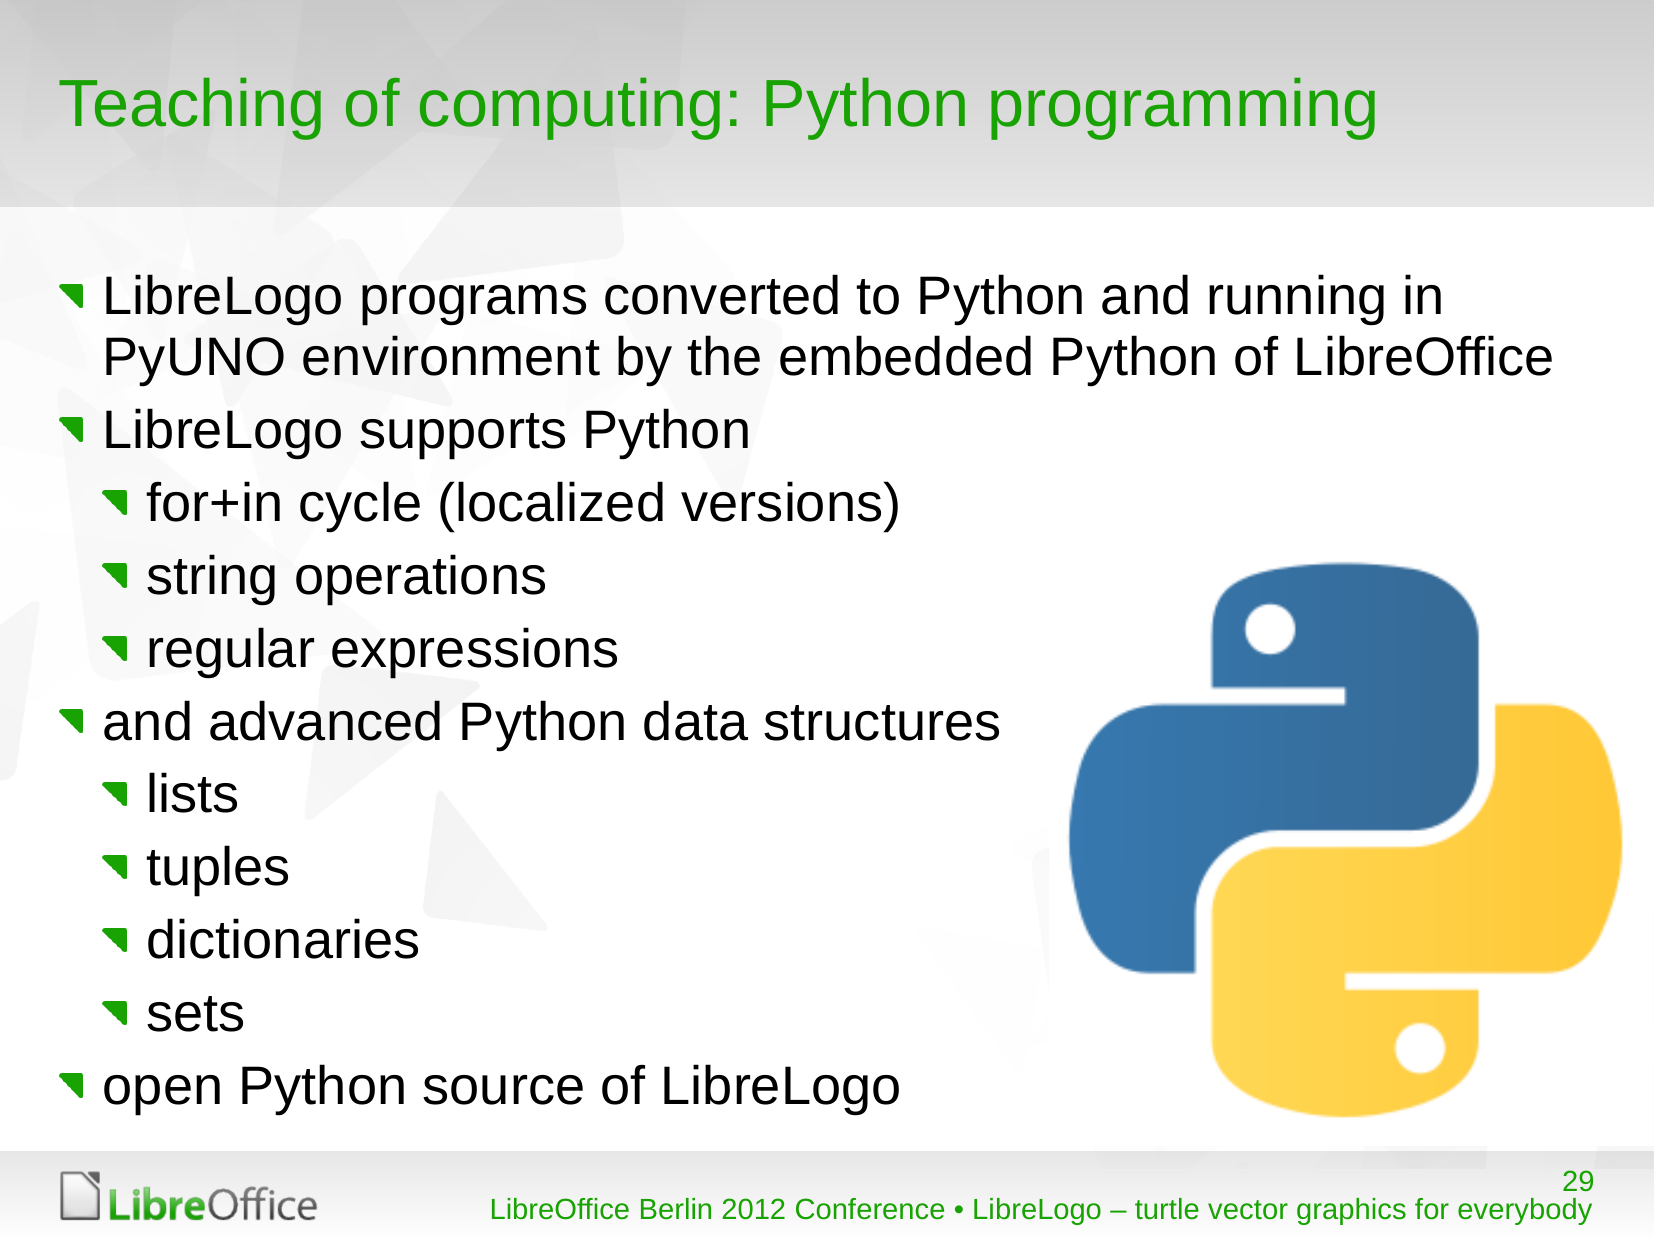

# Teaching of computing: Python programming
LibreLogo programs converted to Python and running in PyUNO environment by the embedded Python of LibreOffice
LibreLogo supports Python
for+in cycle (localized versions)
string operations
regular expressions
and advanced Python data structures
lists
tuples
dictionaries
sets
open Python source of LibreLogo
29
LibreOffice Berlin 2012 Conference • LibreLogo – turtle vector graphics for everybody